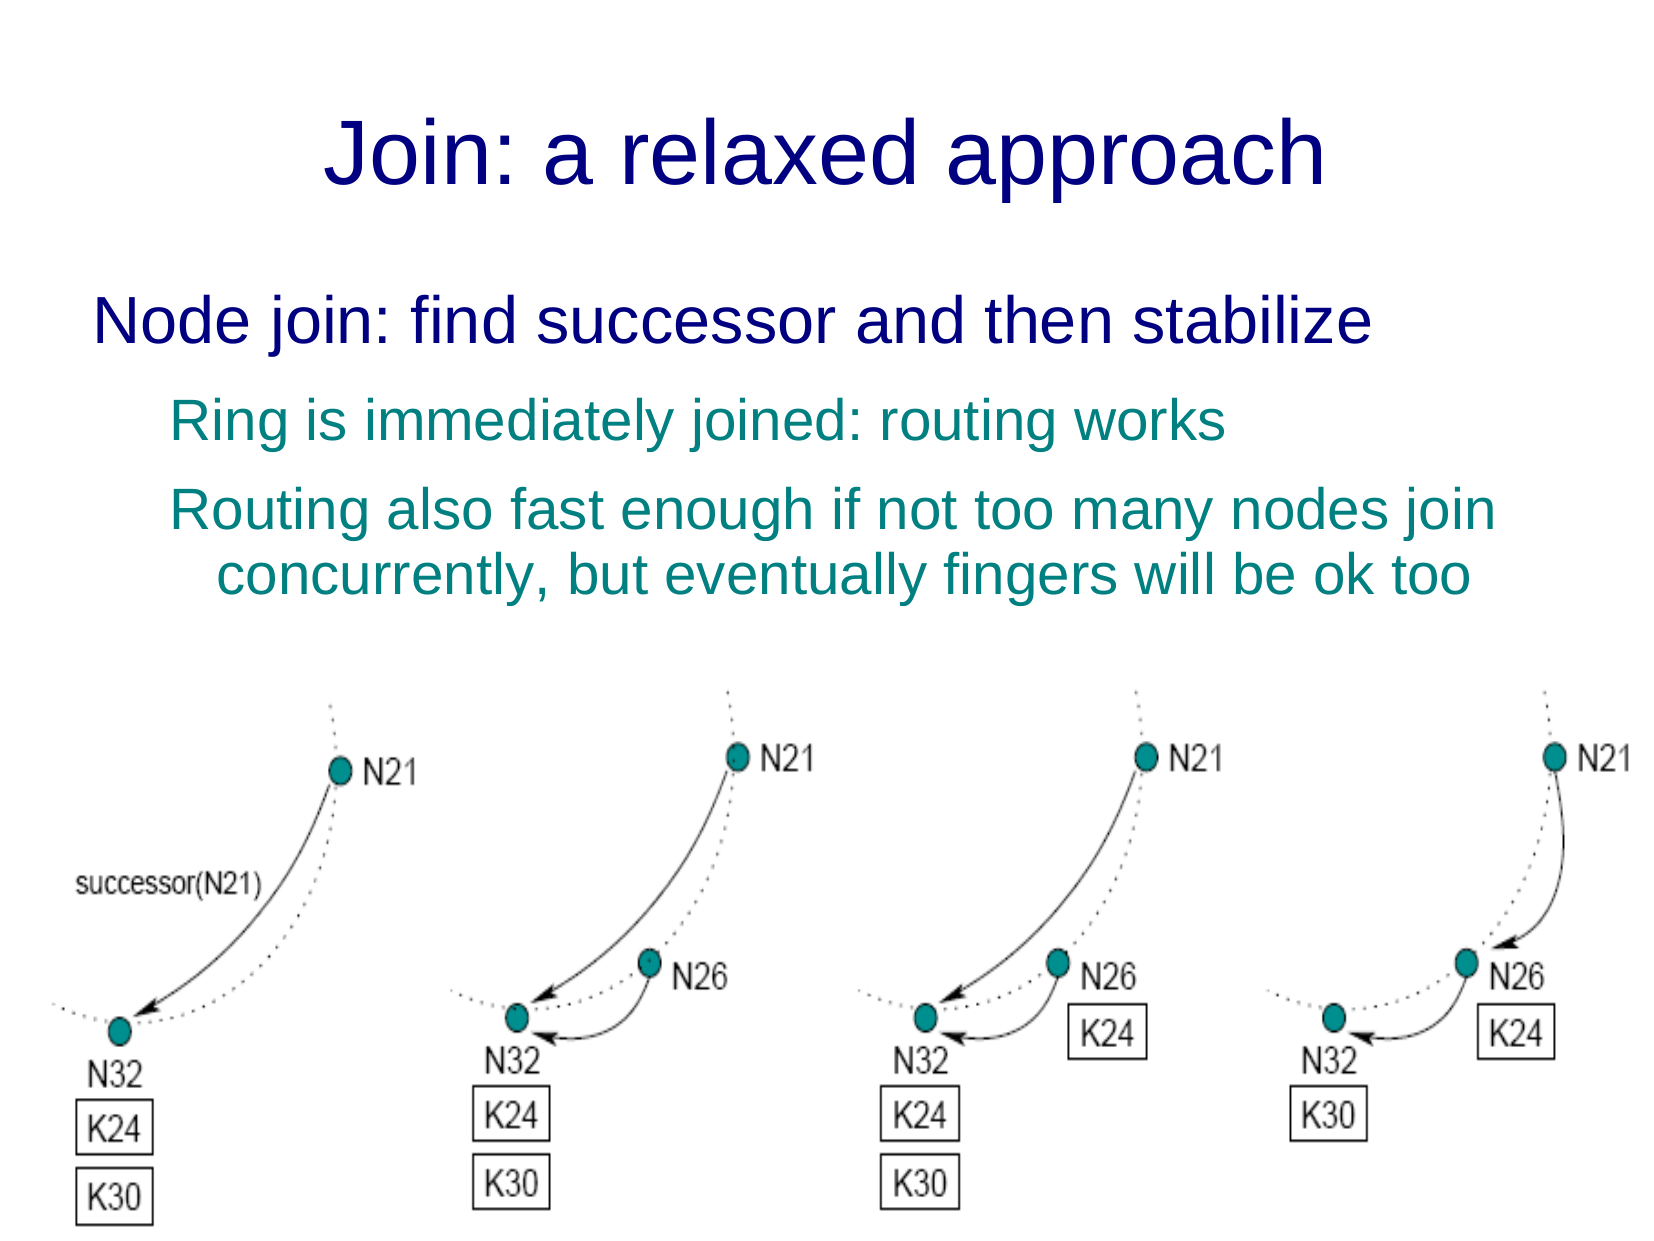

# Join: a relaxed approach
Node join: find successor and then stabilize
Ring is immediately joined: routing works
Routing also fast enough if not too many nodes join concurrently, but eventually fingers will be ok too
17